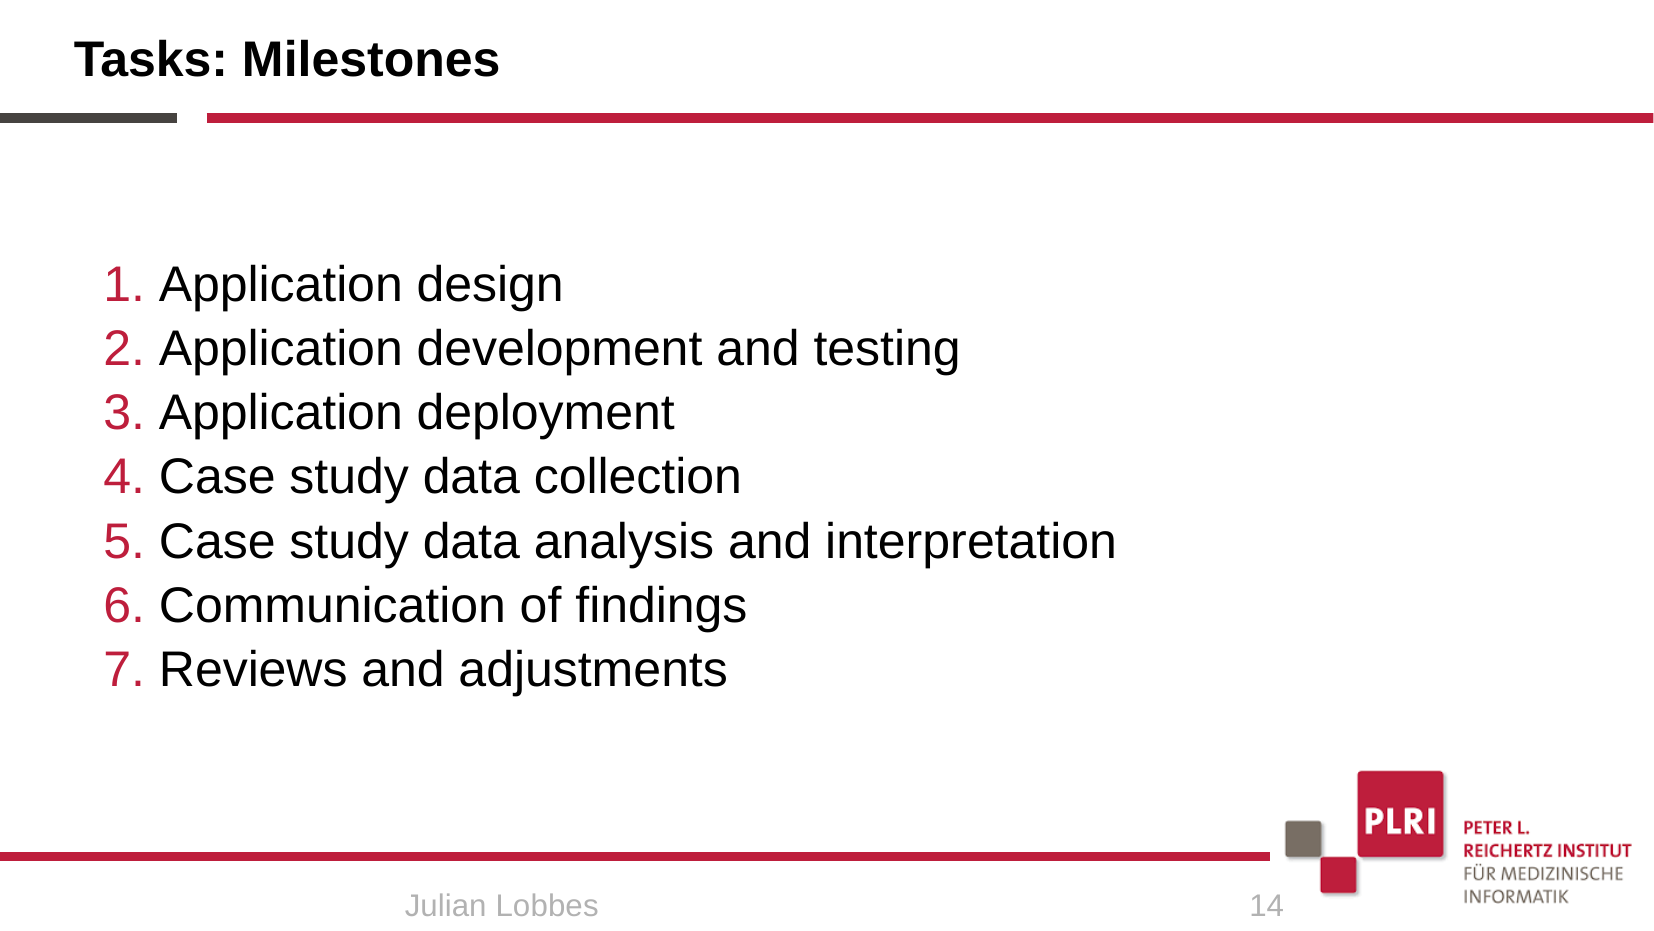

Tasks: Milestones
Application design
Application development and testing
Application deployment
Case study data collection
Case study data analysis and interpretation
Communication of findings
Reviews and adjustments
Julian Lobbes